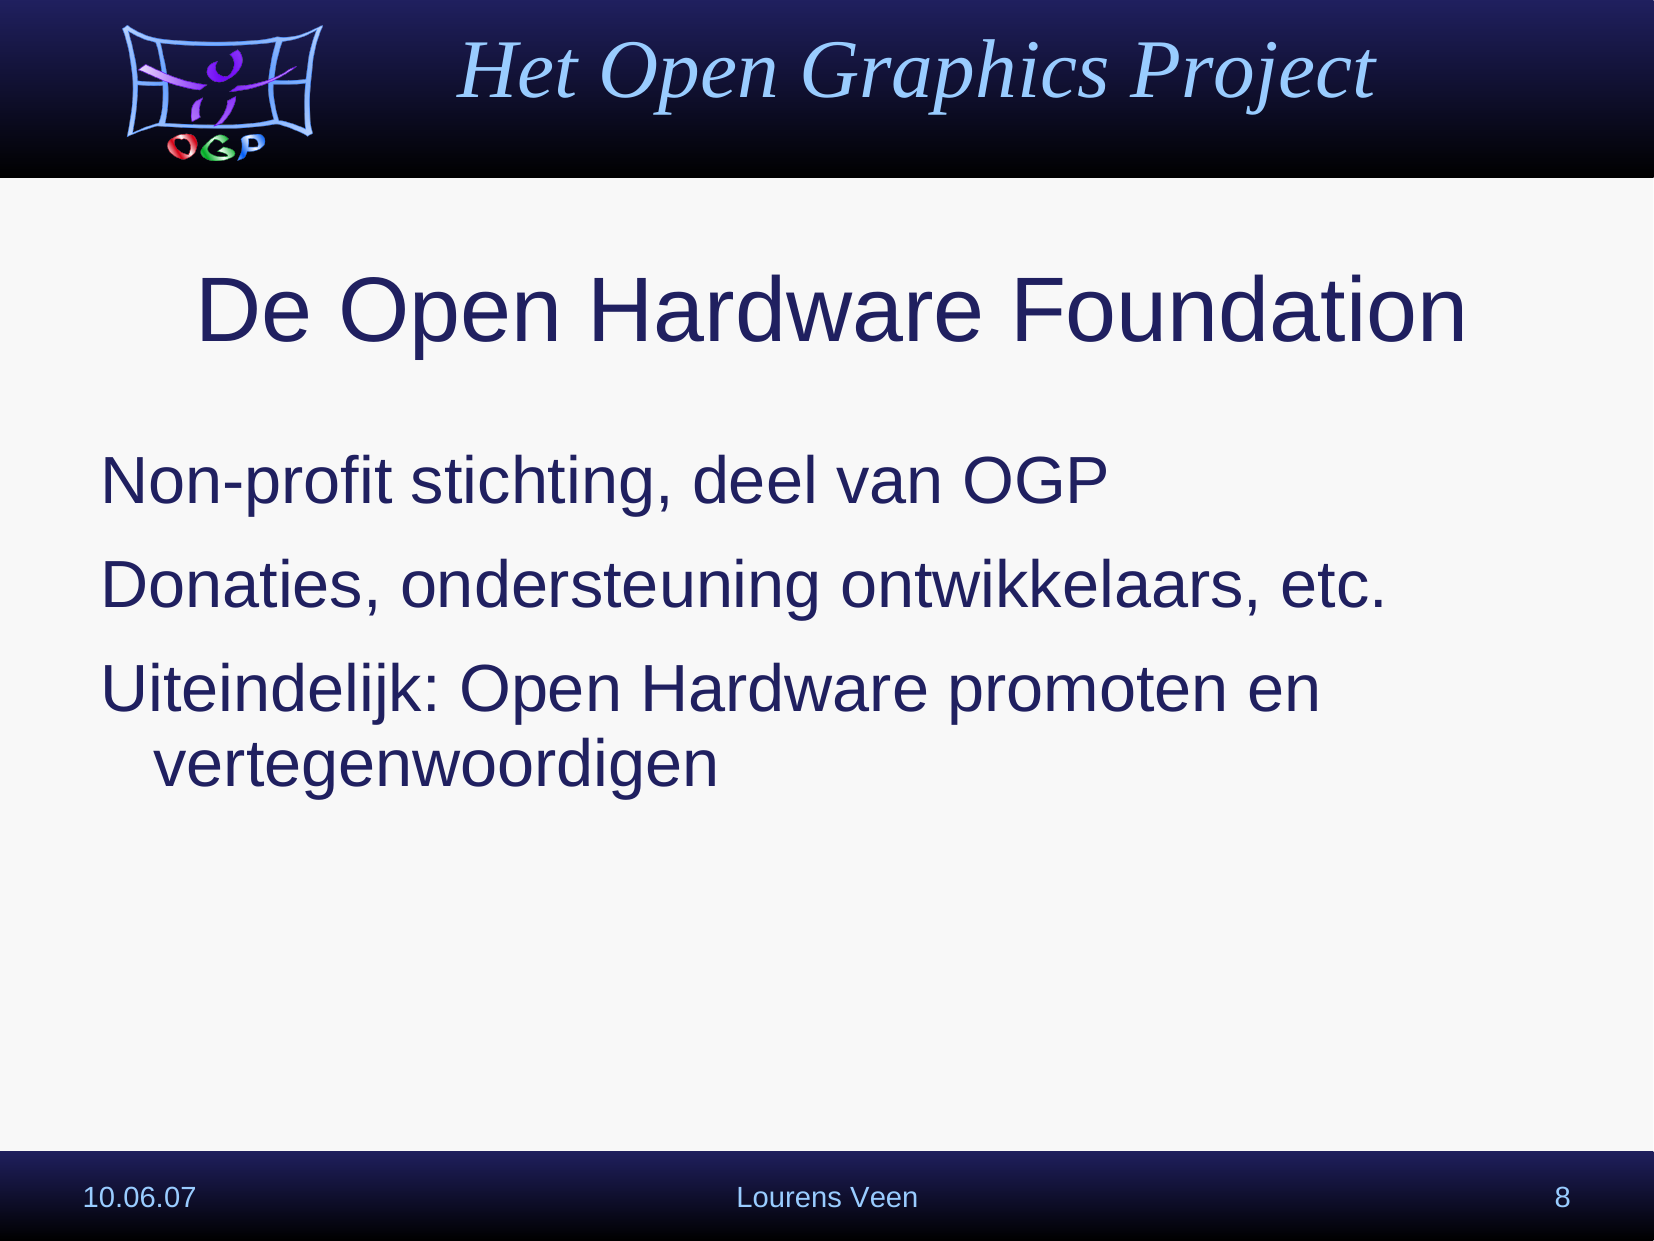

# De Open Hardware Foundation
Non-profit stichting, deel van OGP
Donaties, ondersteuning ontwikkelaars, etc.
Uiteindelijk: Open Hardware promoten en vertegenwoordigen
10.06.07
Lourens Veen
8